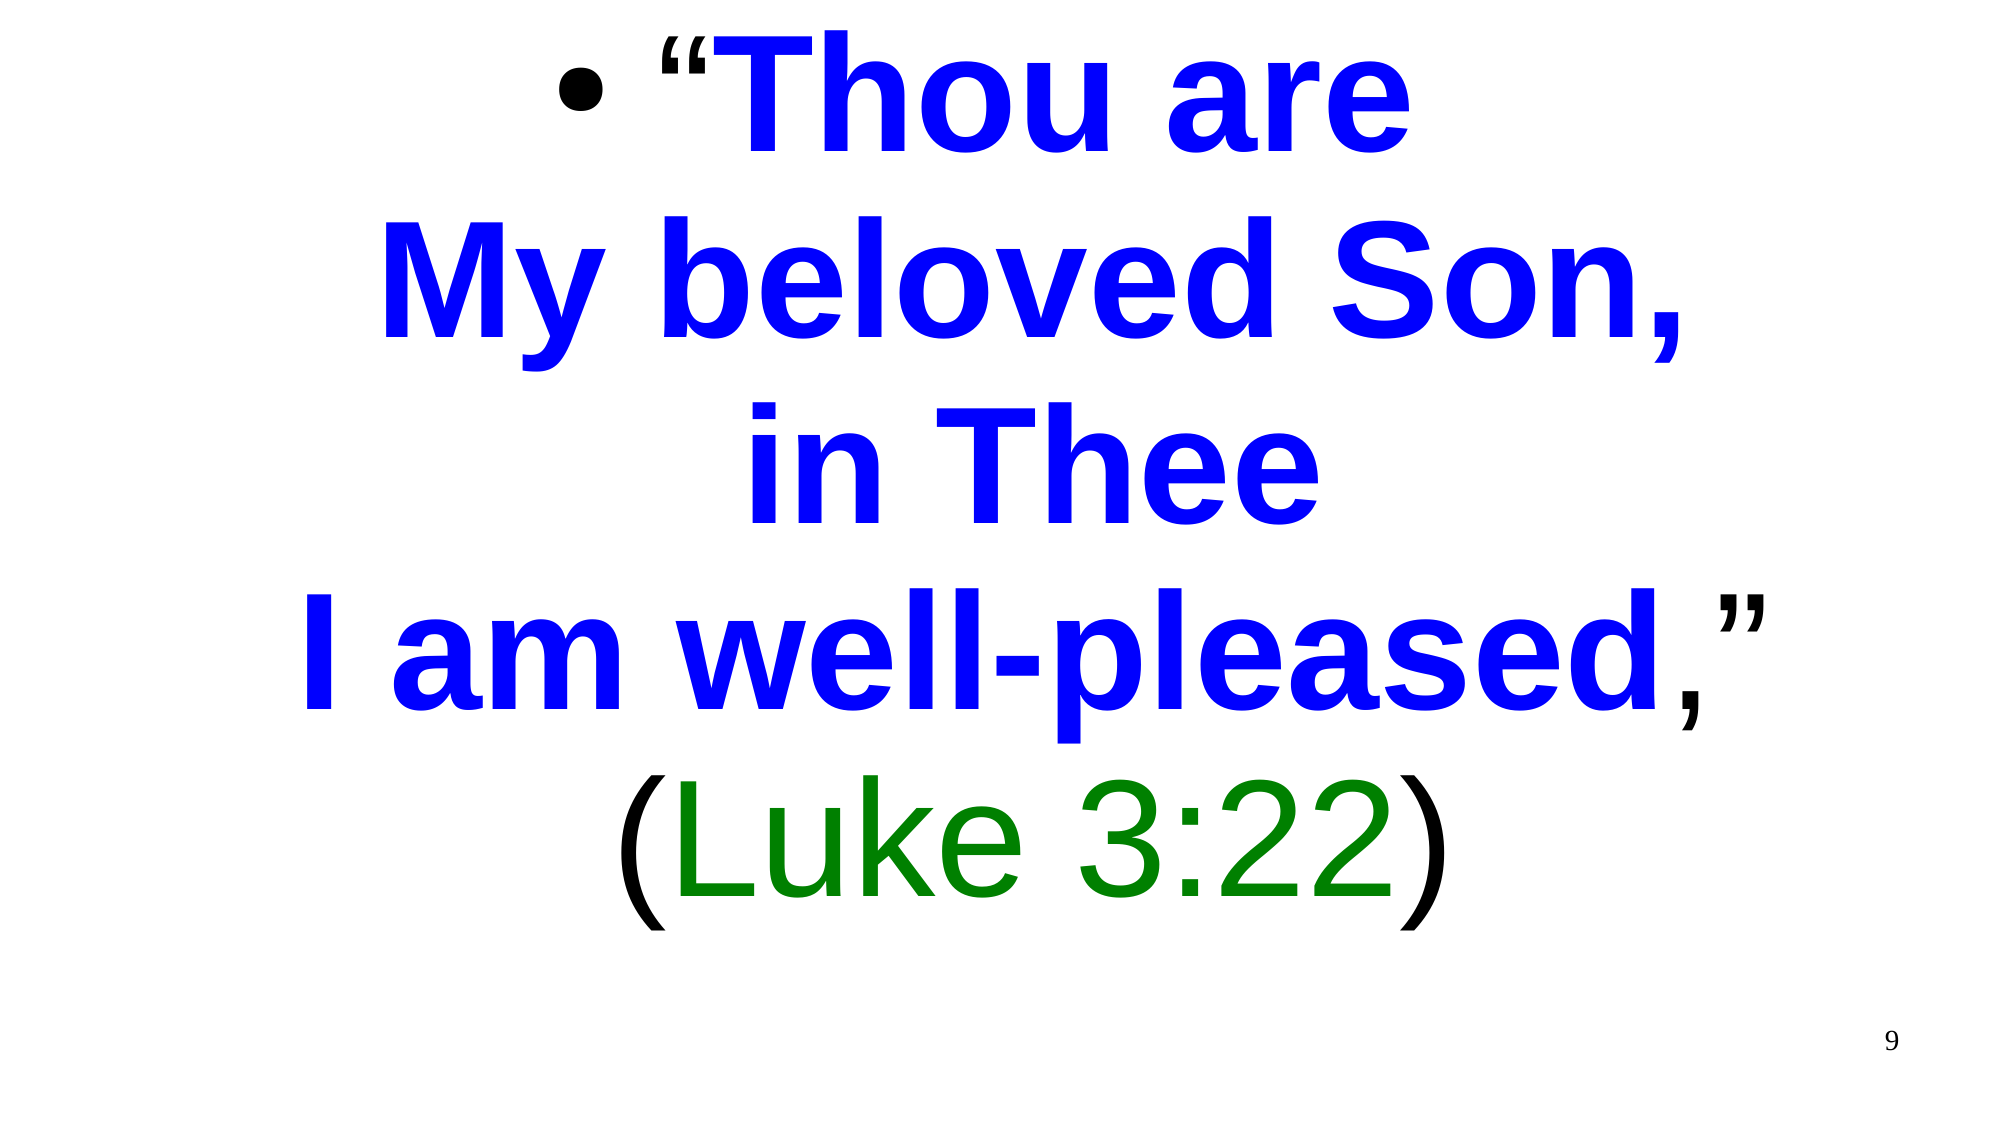

# “Thou are My beloved Son, in Thee I am well-pleased,”  (Luke 3:22)
9